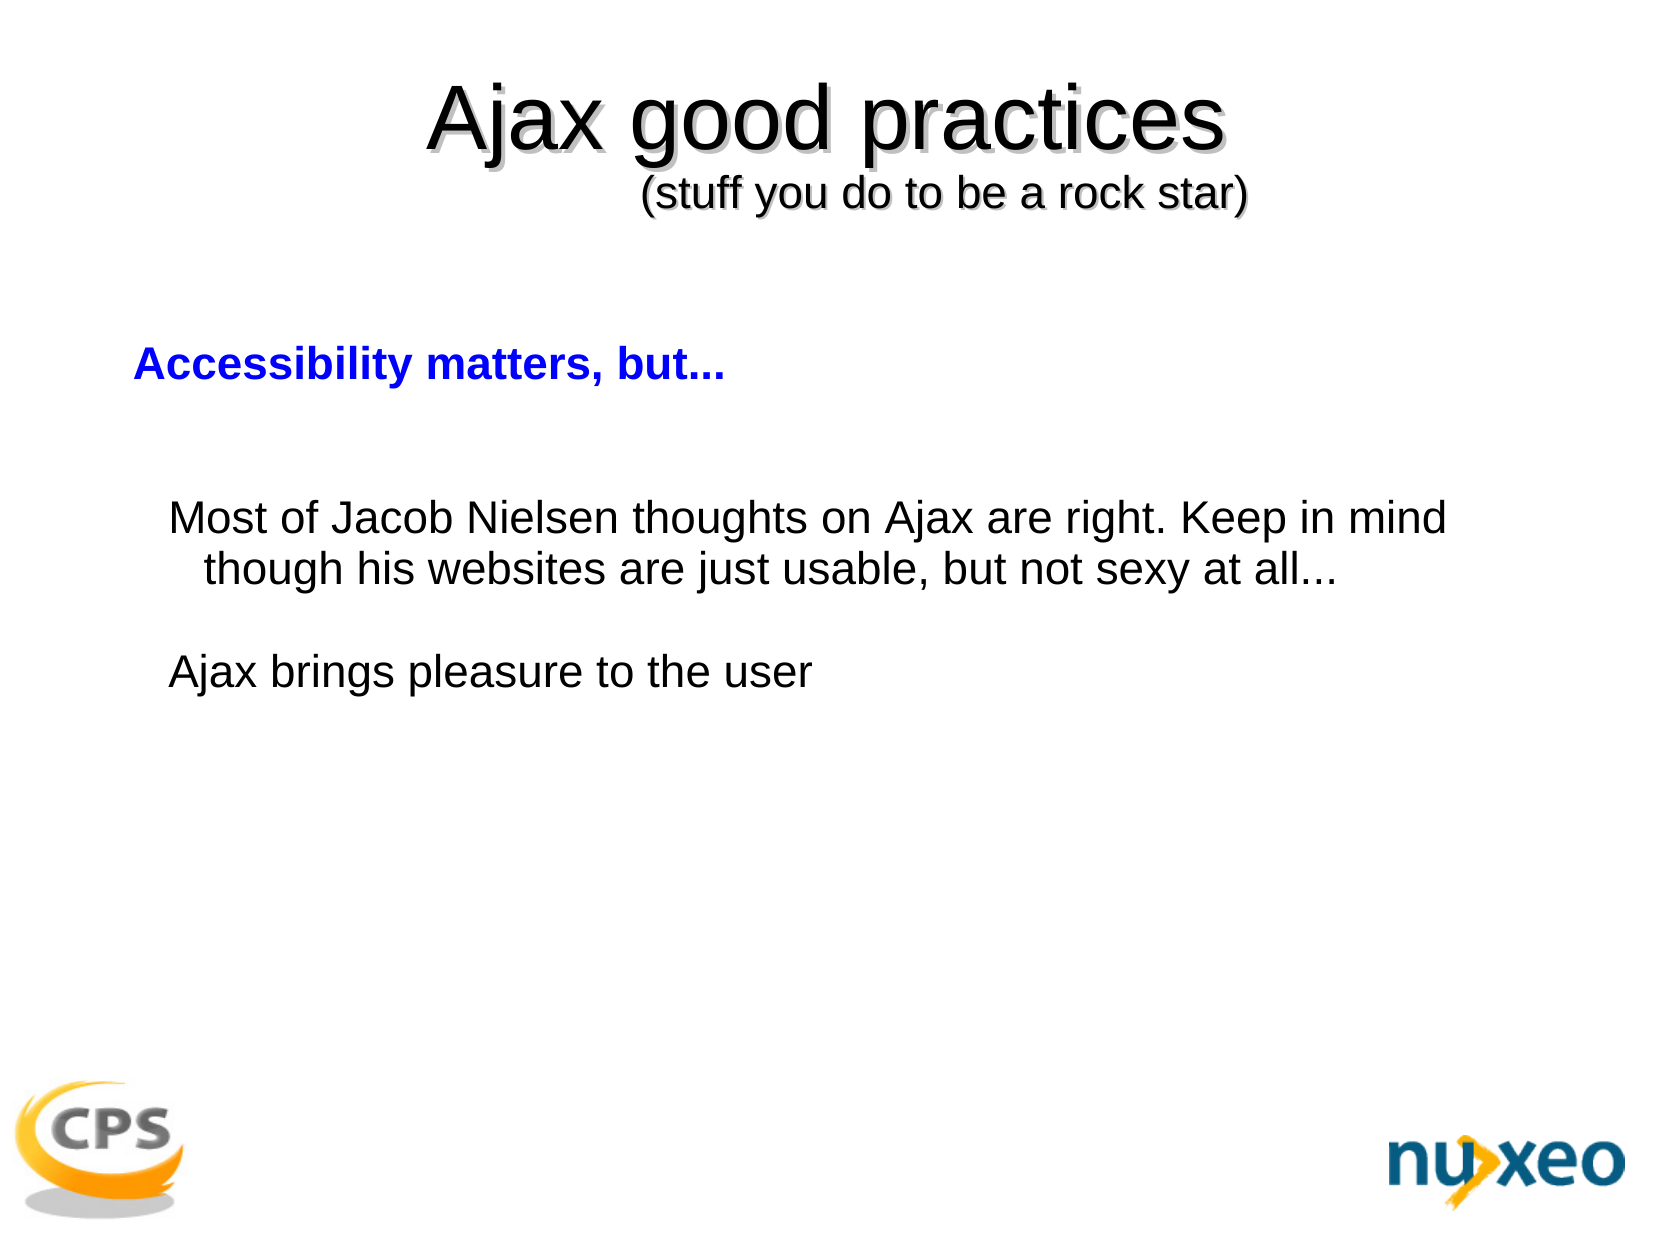

Ajax good practices
(stuff you do to be a rock star)
Accessibility matters, but...
Most of Jacob Nielsen thoughts on Ajax are right. Keep in mind though his websites are just usable, but not sexy at all...
Ajax brings pleasure to the user